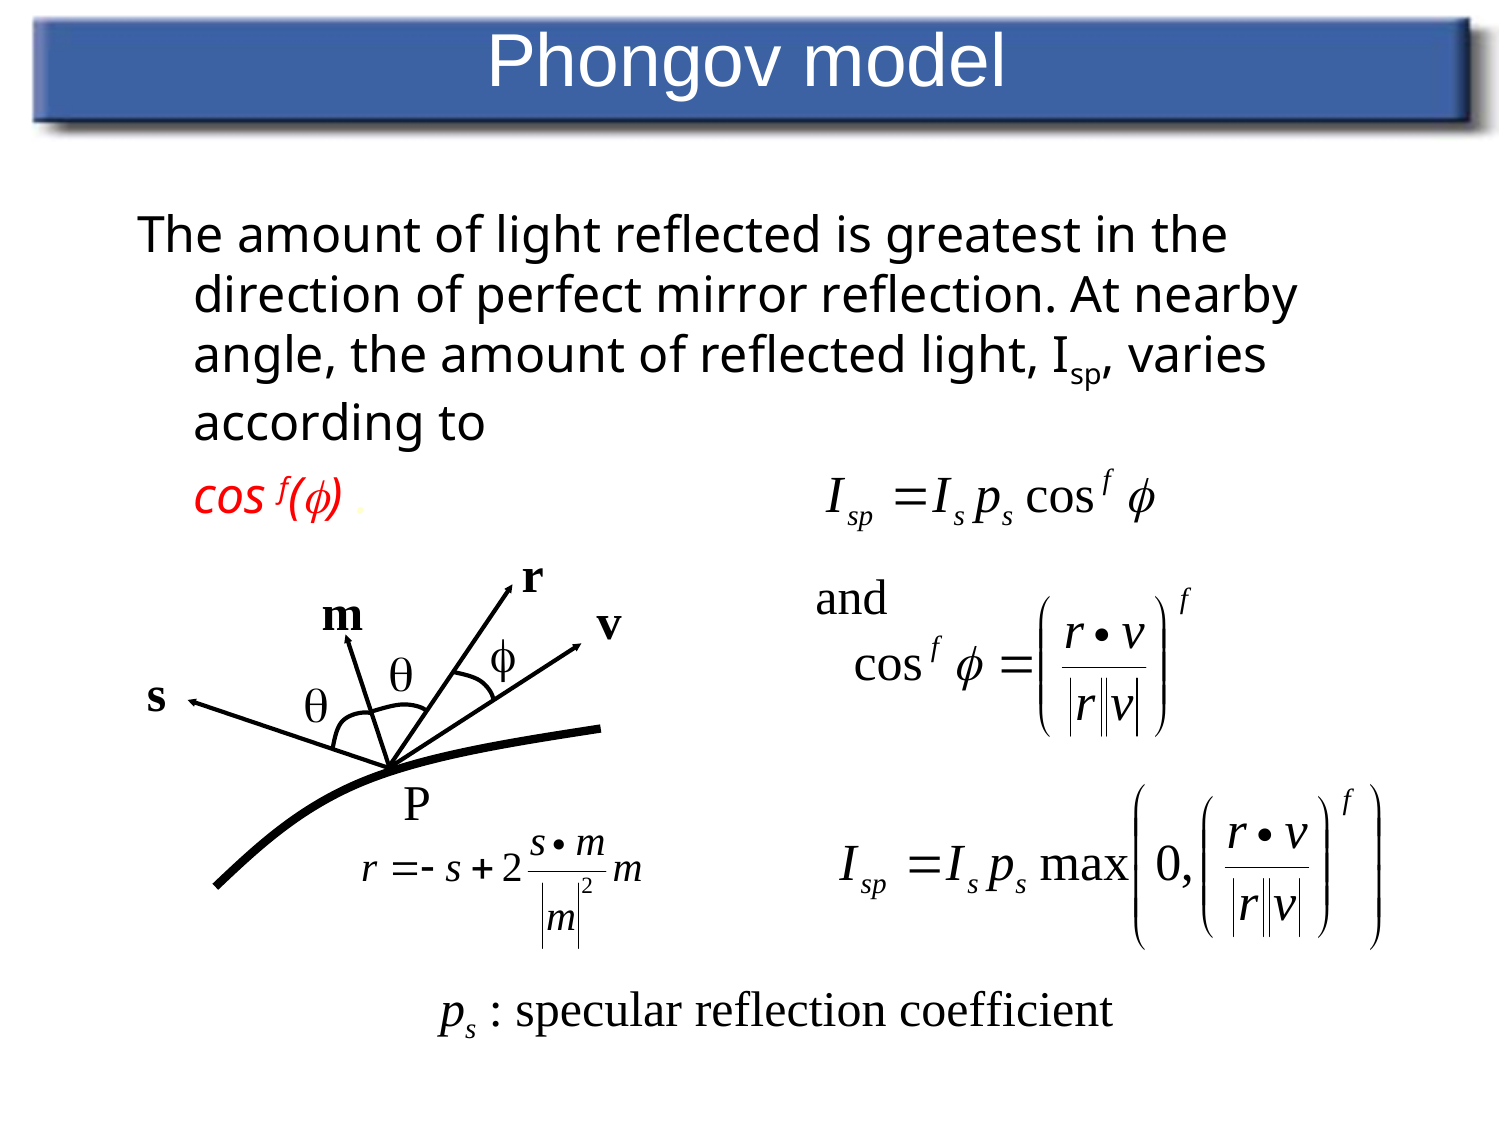

# Phongov model
The amount of light reflected is greatest in the direction of perfect mirror reflection. At nearby angle, the amount of reflected light, Isp, varies according to
	cos f() .
and
r
m
v


s

P
ps : specular reflection coefficient